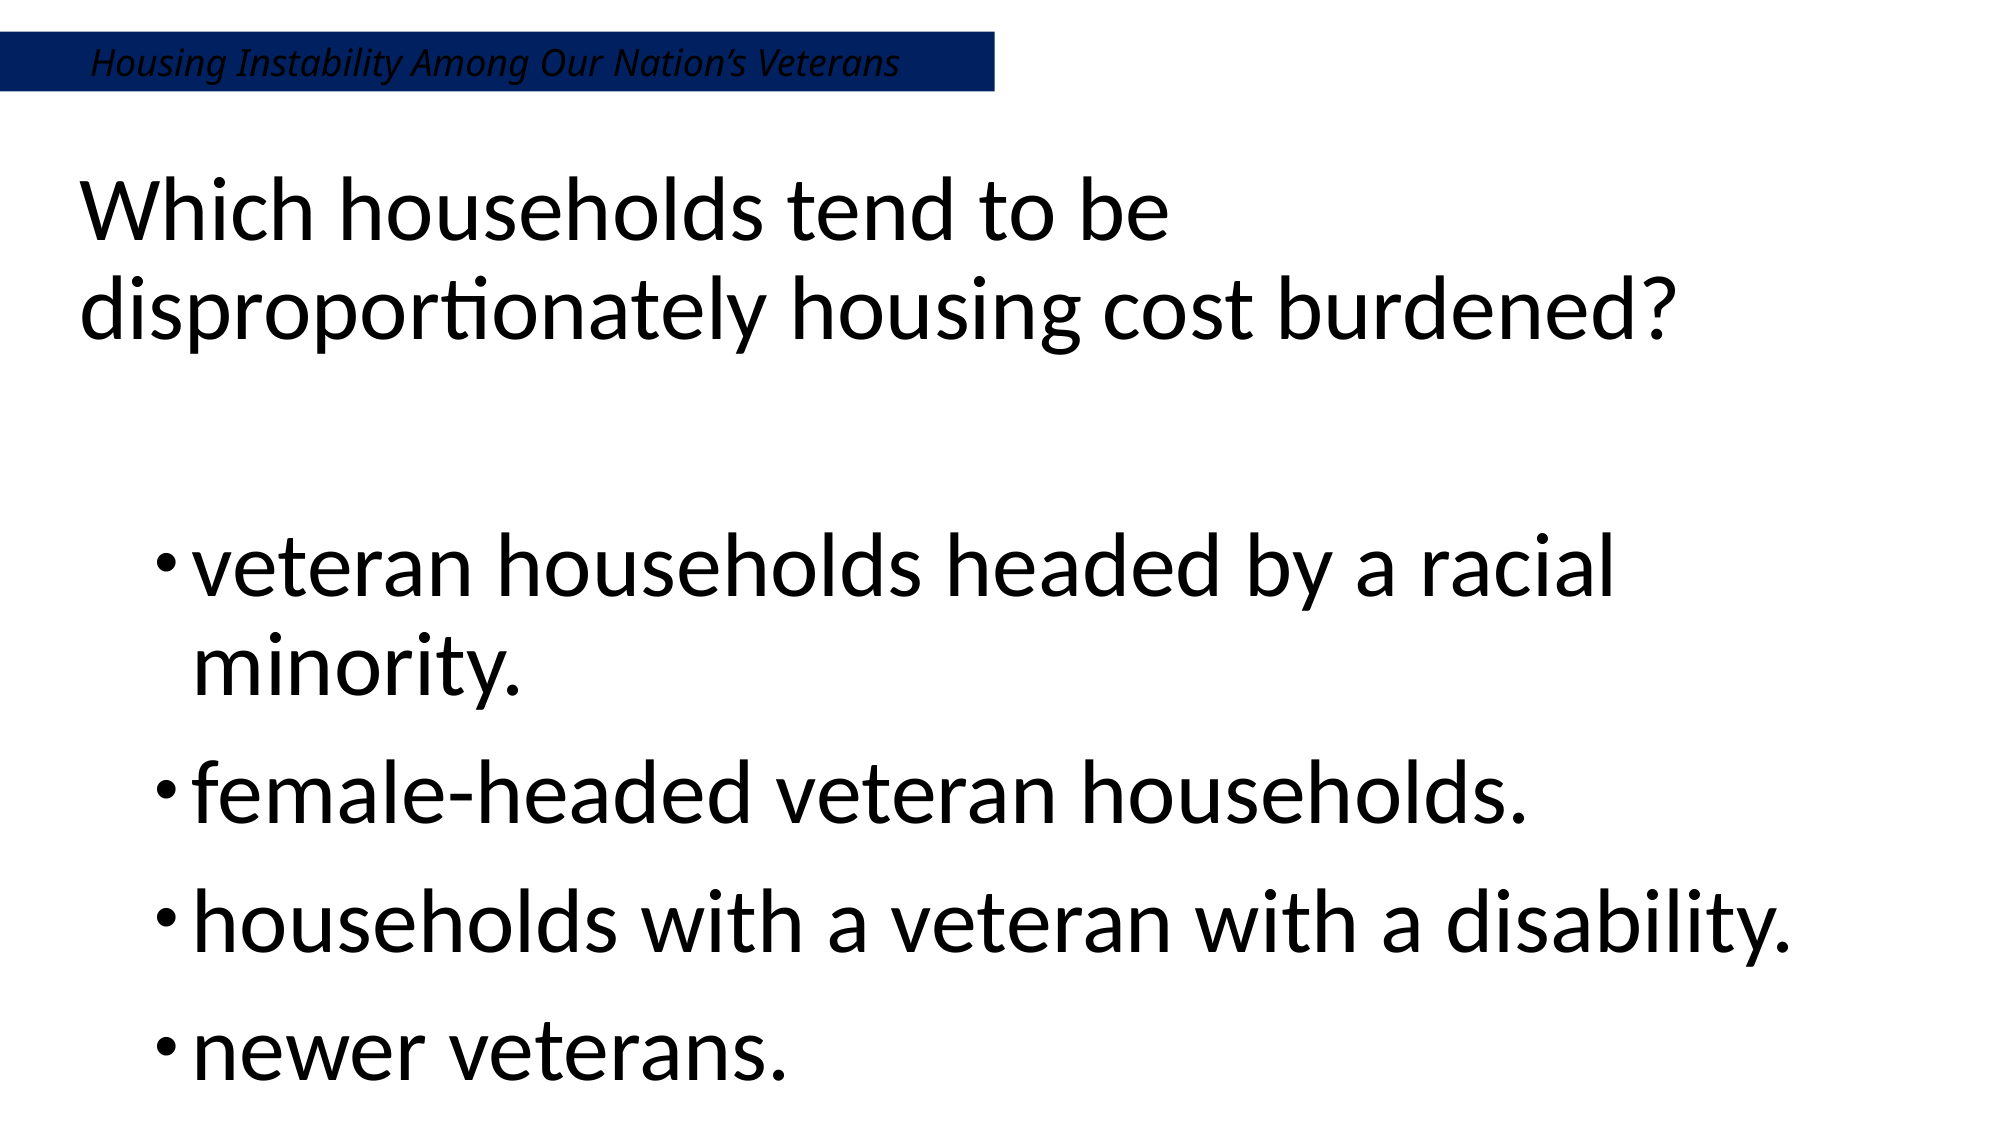

Housing Instability Among Our Nation’s Veterans
# Which households tend to be disproportionately housing cost burdened?
veteran households headed by a racial minority.
female-headed veteran households.
households with a veteran with a disability.
newer veterans.